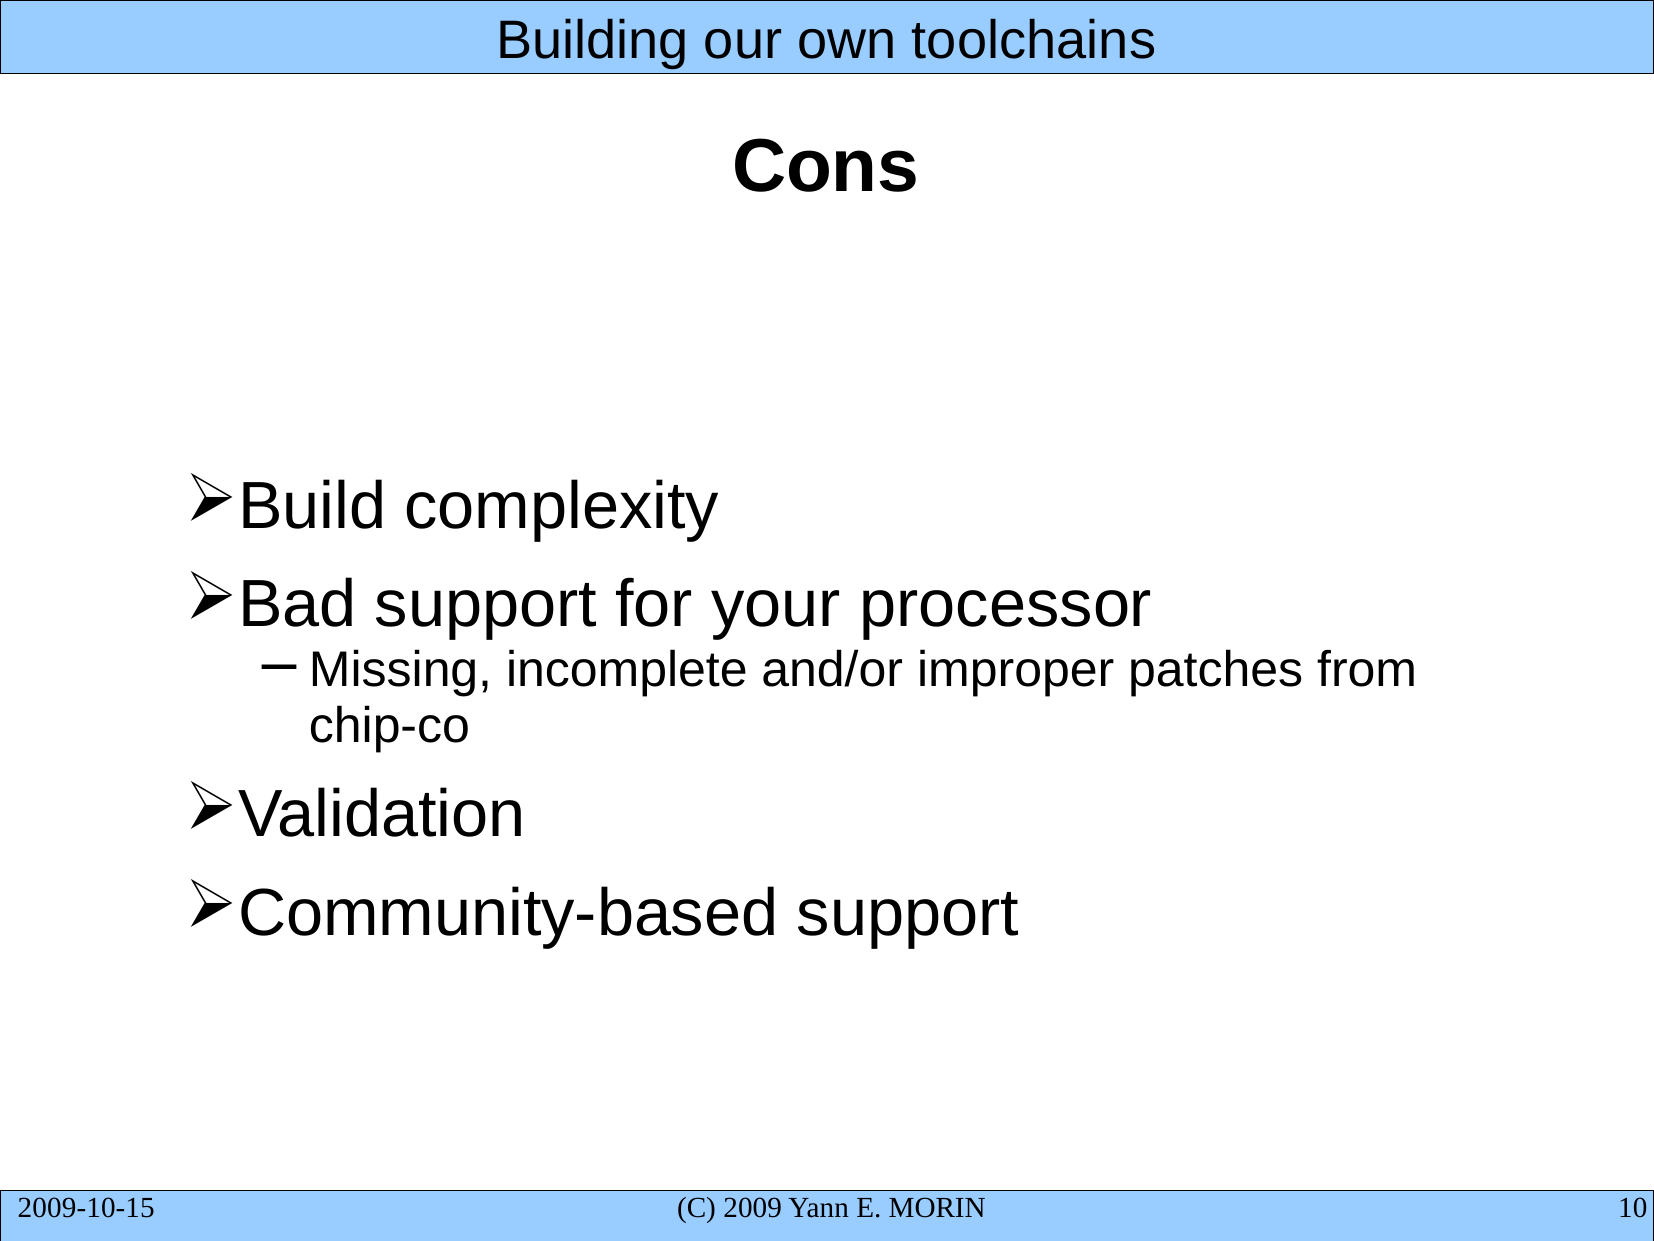

Building our own toolchains
Cons
# Build complexity
Bad support for your processor
Missing, incomplete and/or improper patches from chip‑co
Validation
Community-based support
2009-10-15
(C) 2009 Yann E. MORIN
10